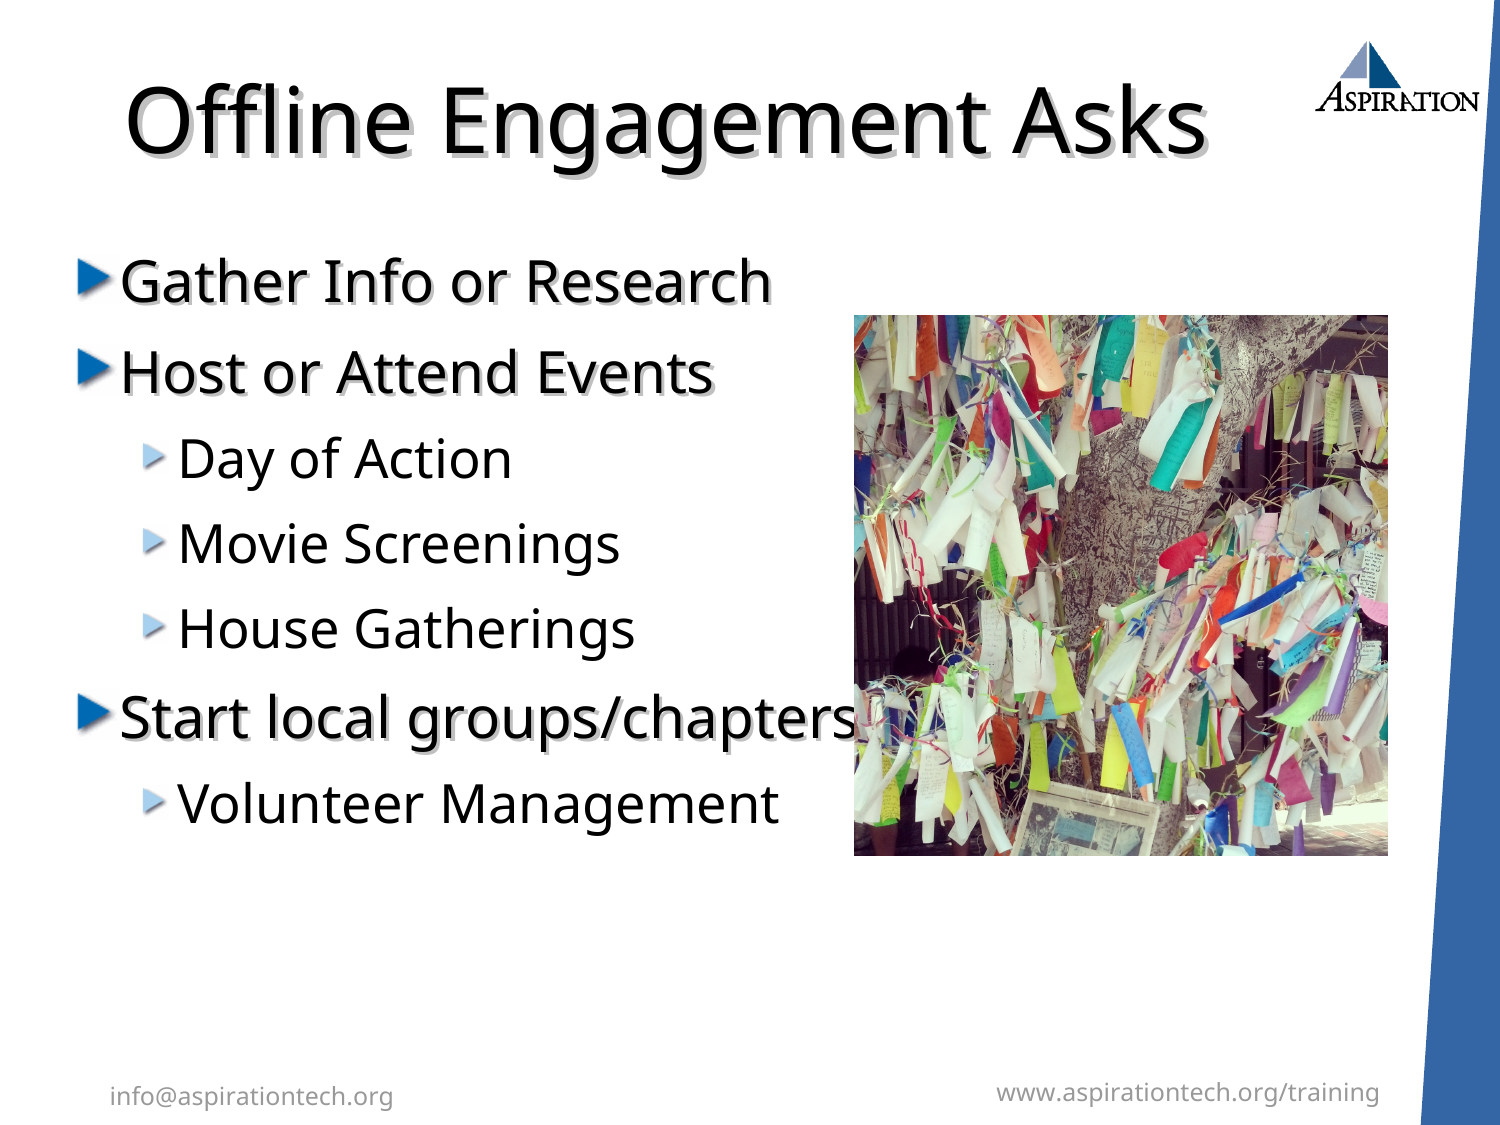

# Offline Engagement Asks
Gather Info or Research
Host or Attend Events
Day of Action
Movie Screenings
House Gatherings
Start local groups/chapters
Volunteer Management